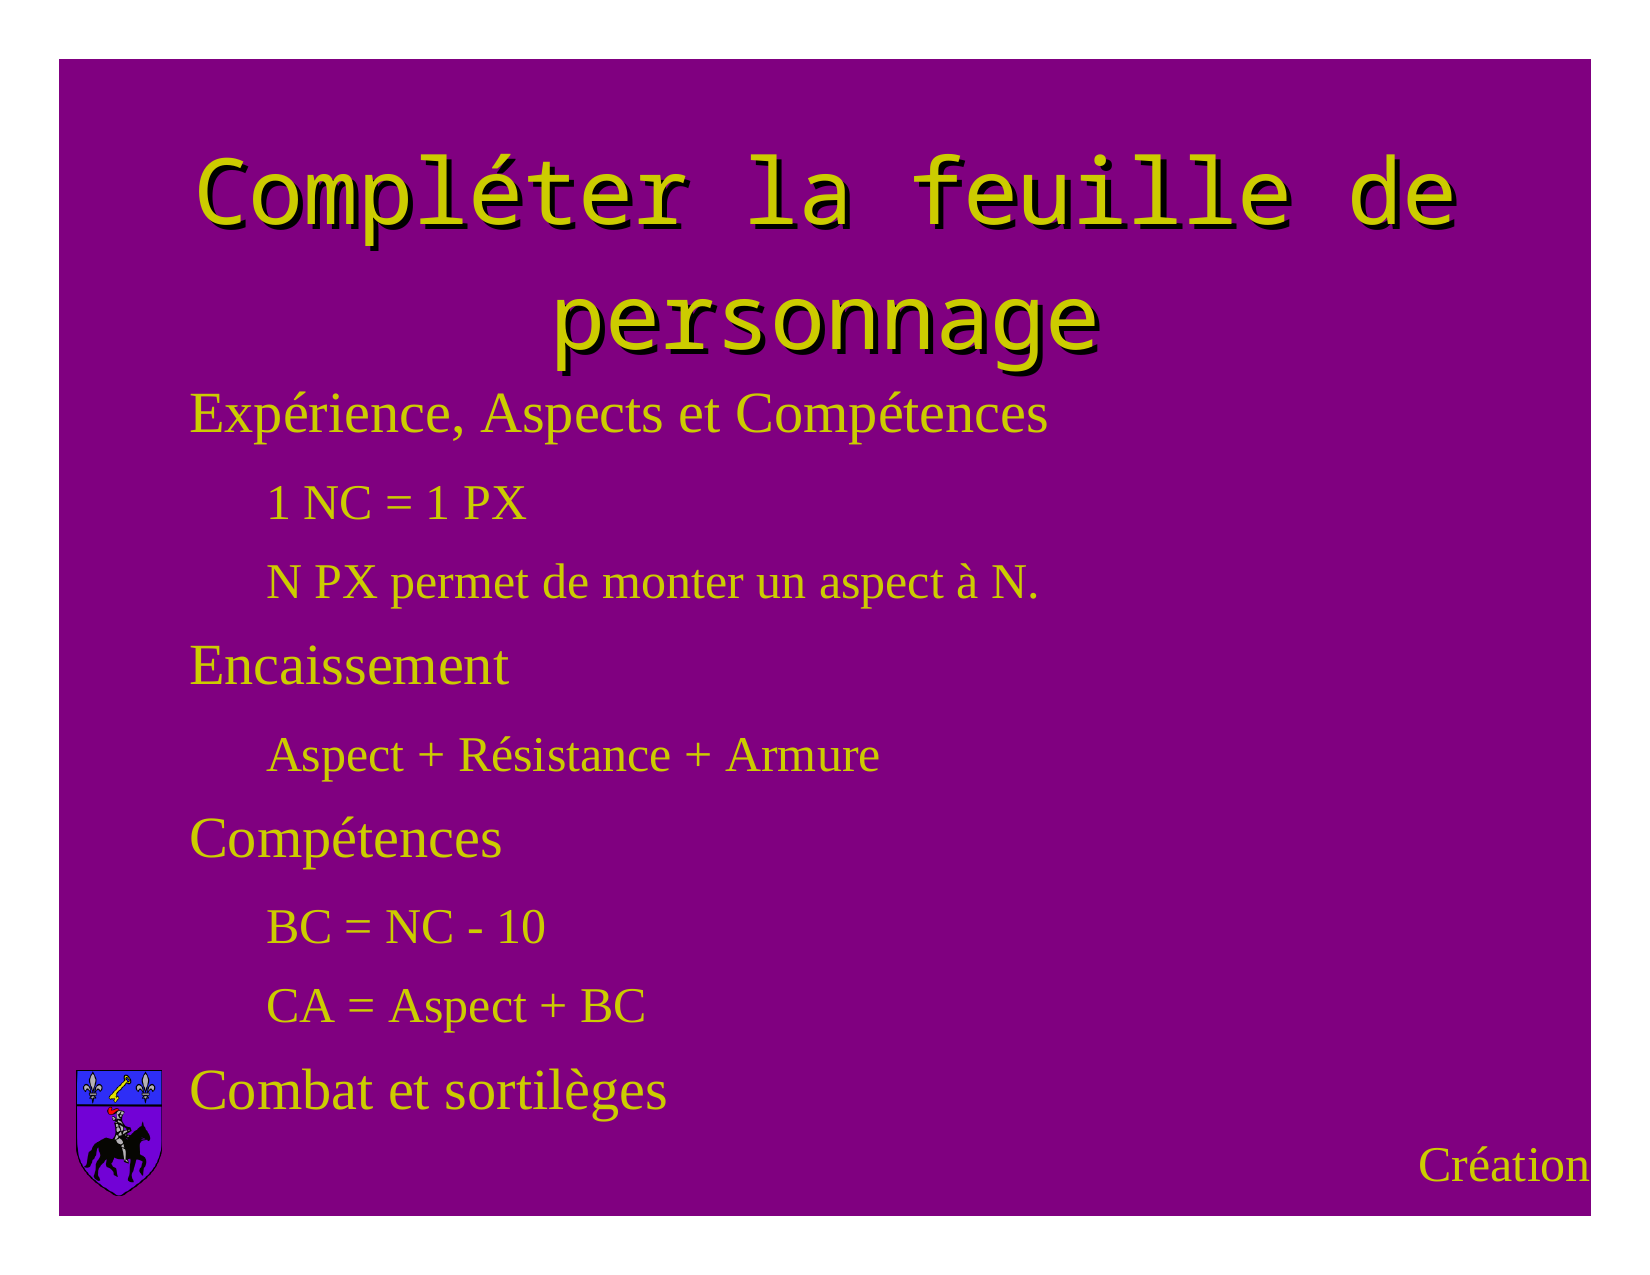

# Compléter la feuille de personnage
Expérience, Aspects et Compétences
1 NC = 1 PX
N PX permet de monter un aspect à N.
Encaissement
Aspect + Résistance + Armure
Compétences
BC = NC - 10
CA = Aspect + BC
Combat et sortilèges
Création